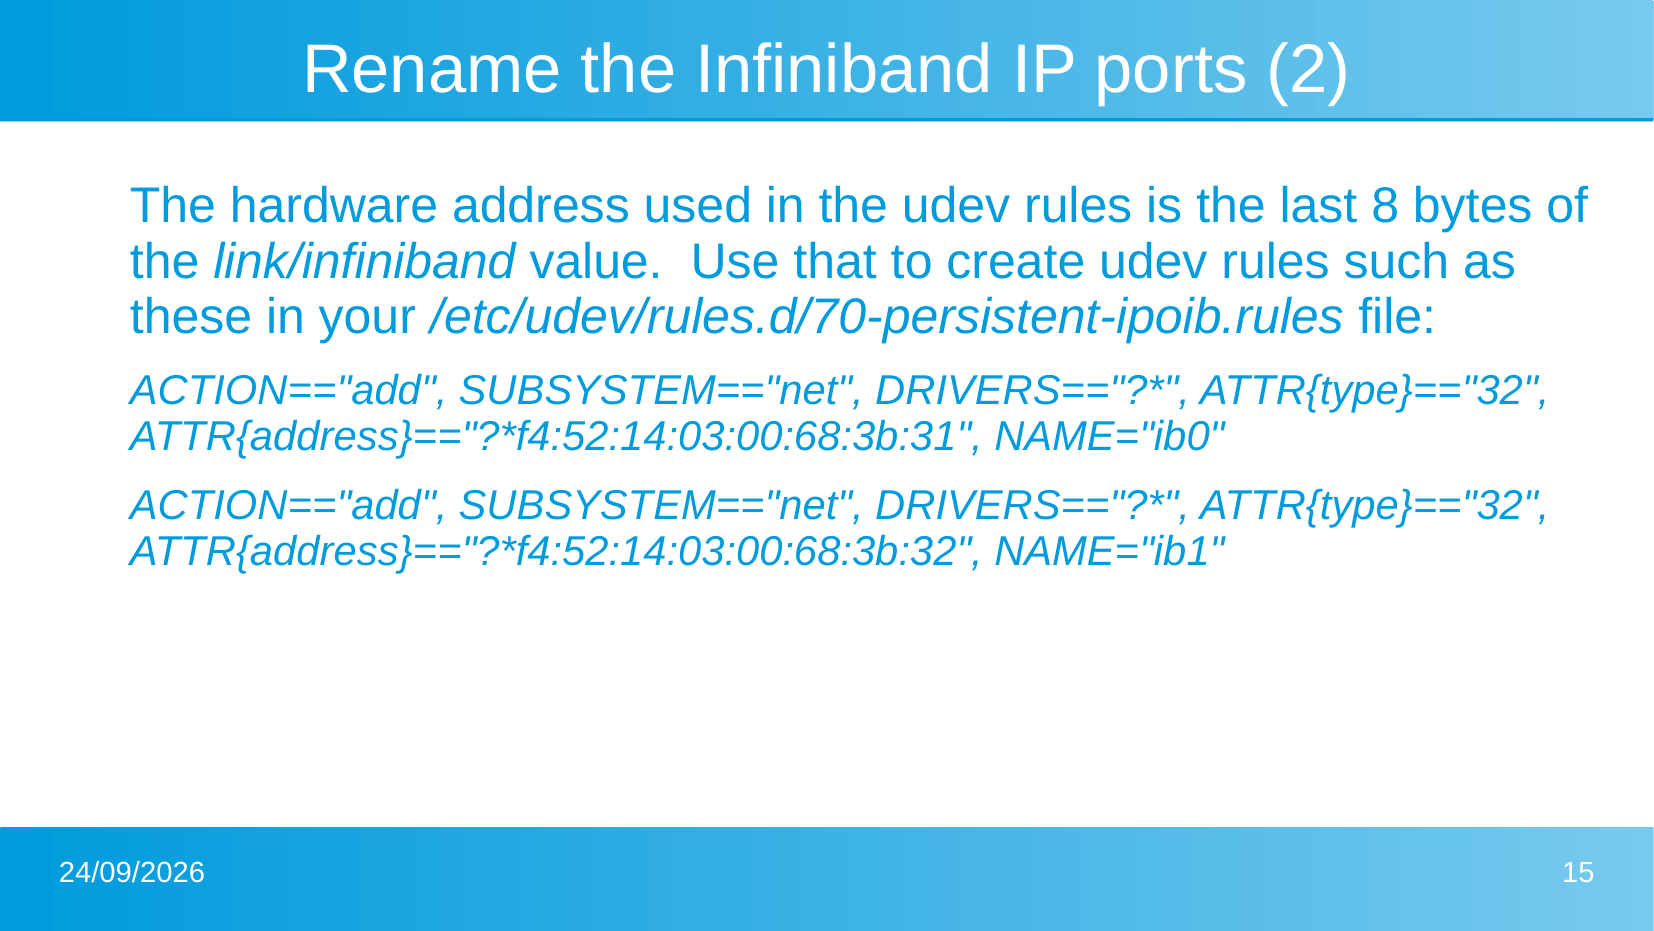

# Rename the Infiniband IP ports (2)
The hardware address used in the udev rules is the last 8 bytes of the link/infiniband value. Use that to create udev rules such as these in your /etc/udev/rules.d/70-persistent-ipoib.rules file:
ACTION=="add", SUBSYSTEM=="net", DRIVERS=="?*", ATTR{type}=="32", ATTR{address}=="?*f4:52:14:03:00:68:3b:31", NAME="ib0"
ACTION=="add", SUBSYSTEM=="net", DRIVERS=="?*", ATTR{type}=="32", ATTR{address}=="?*f4:52:14:03:00:68:3b:32", NAME="ib1"
15